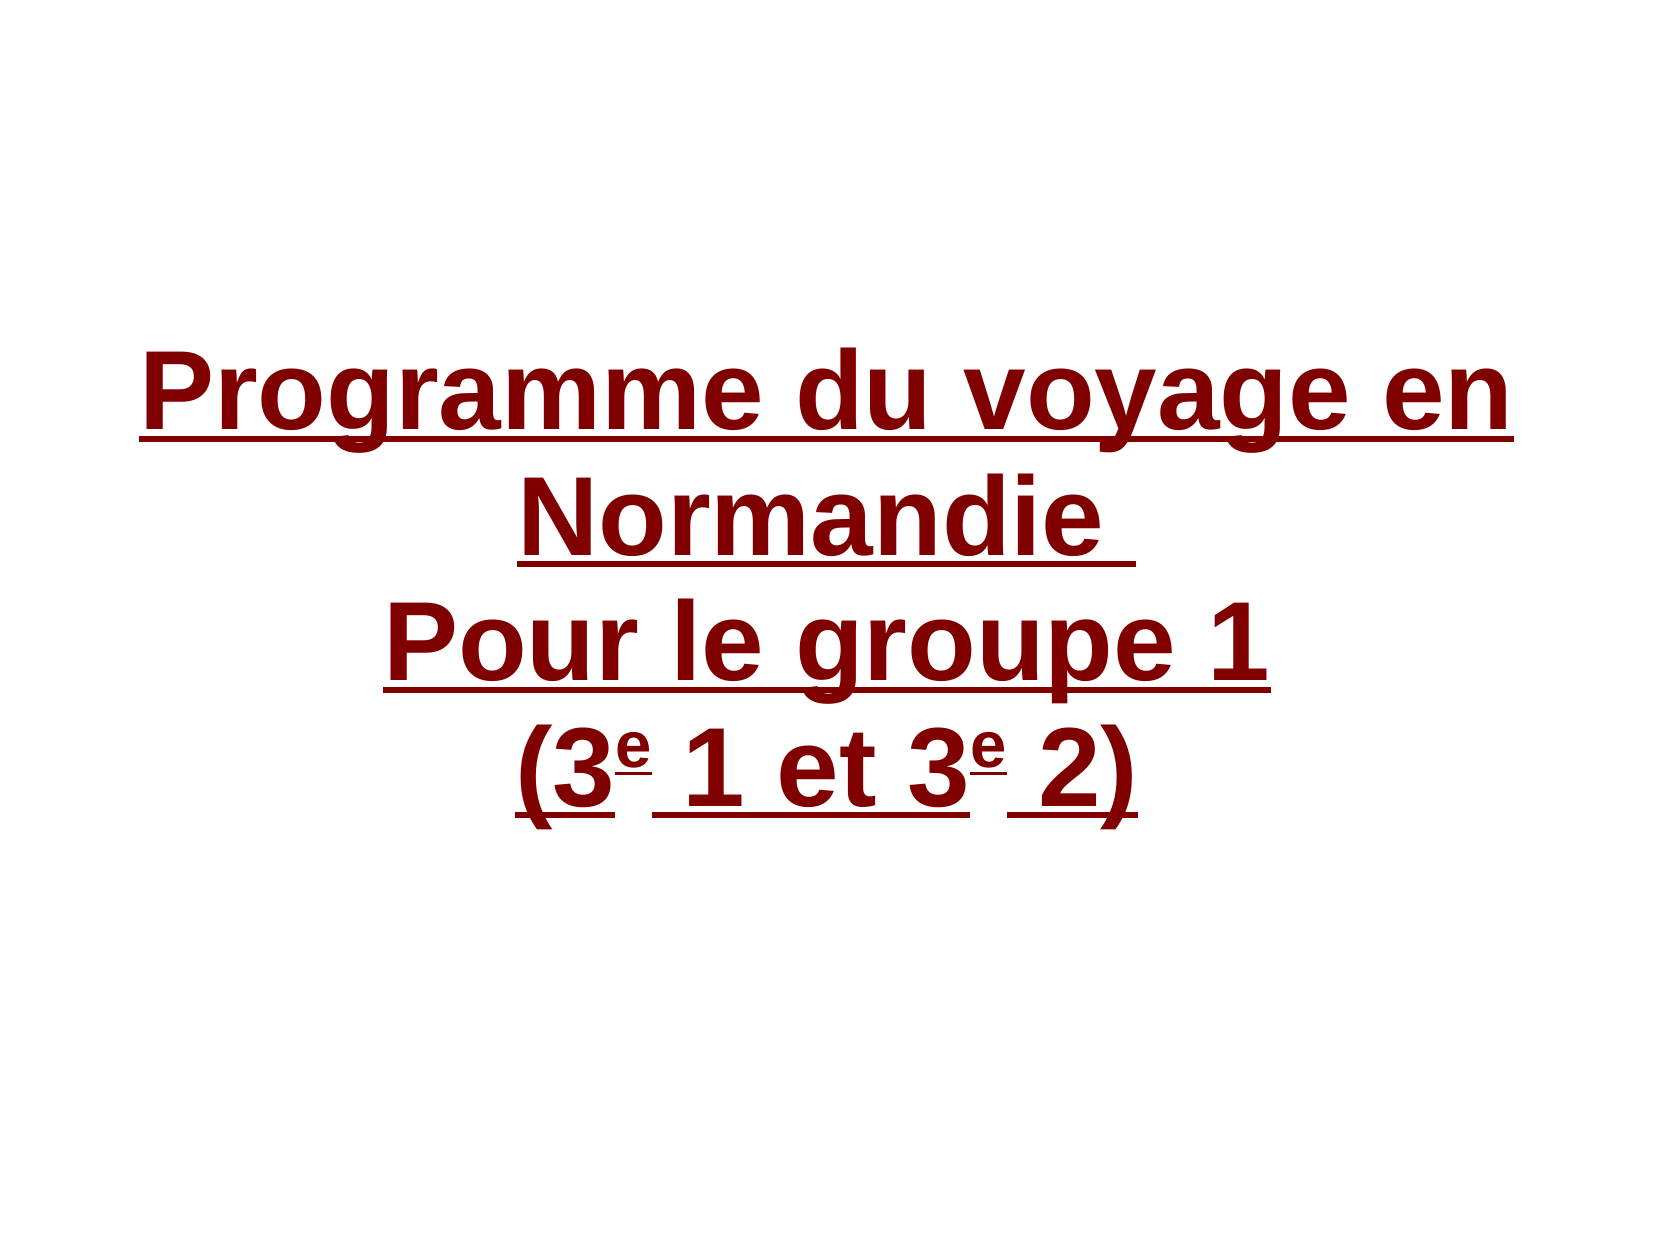

#
Programme du voyage en Normandie
Pour le groupe 1
(3e 1 et 3e 2)